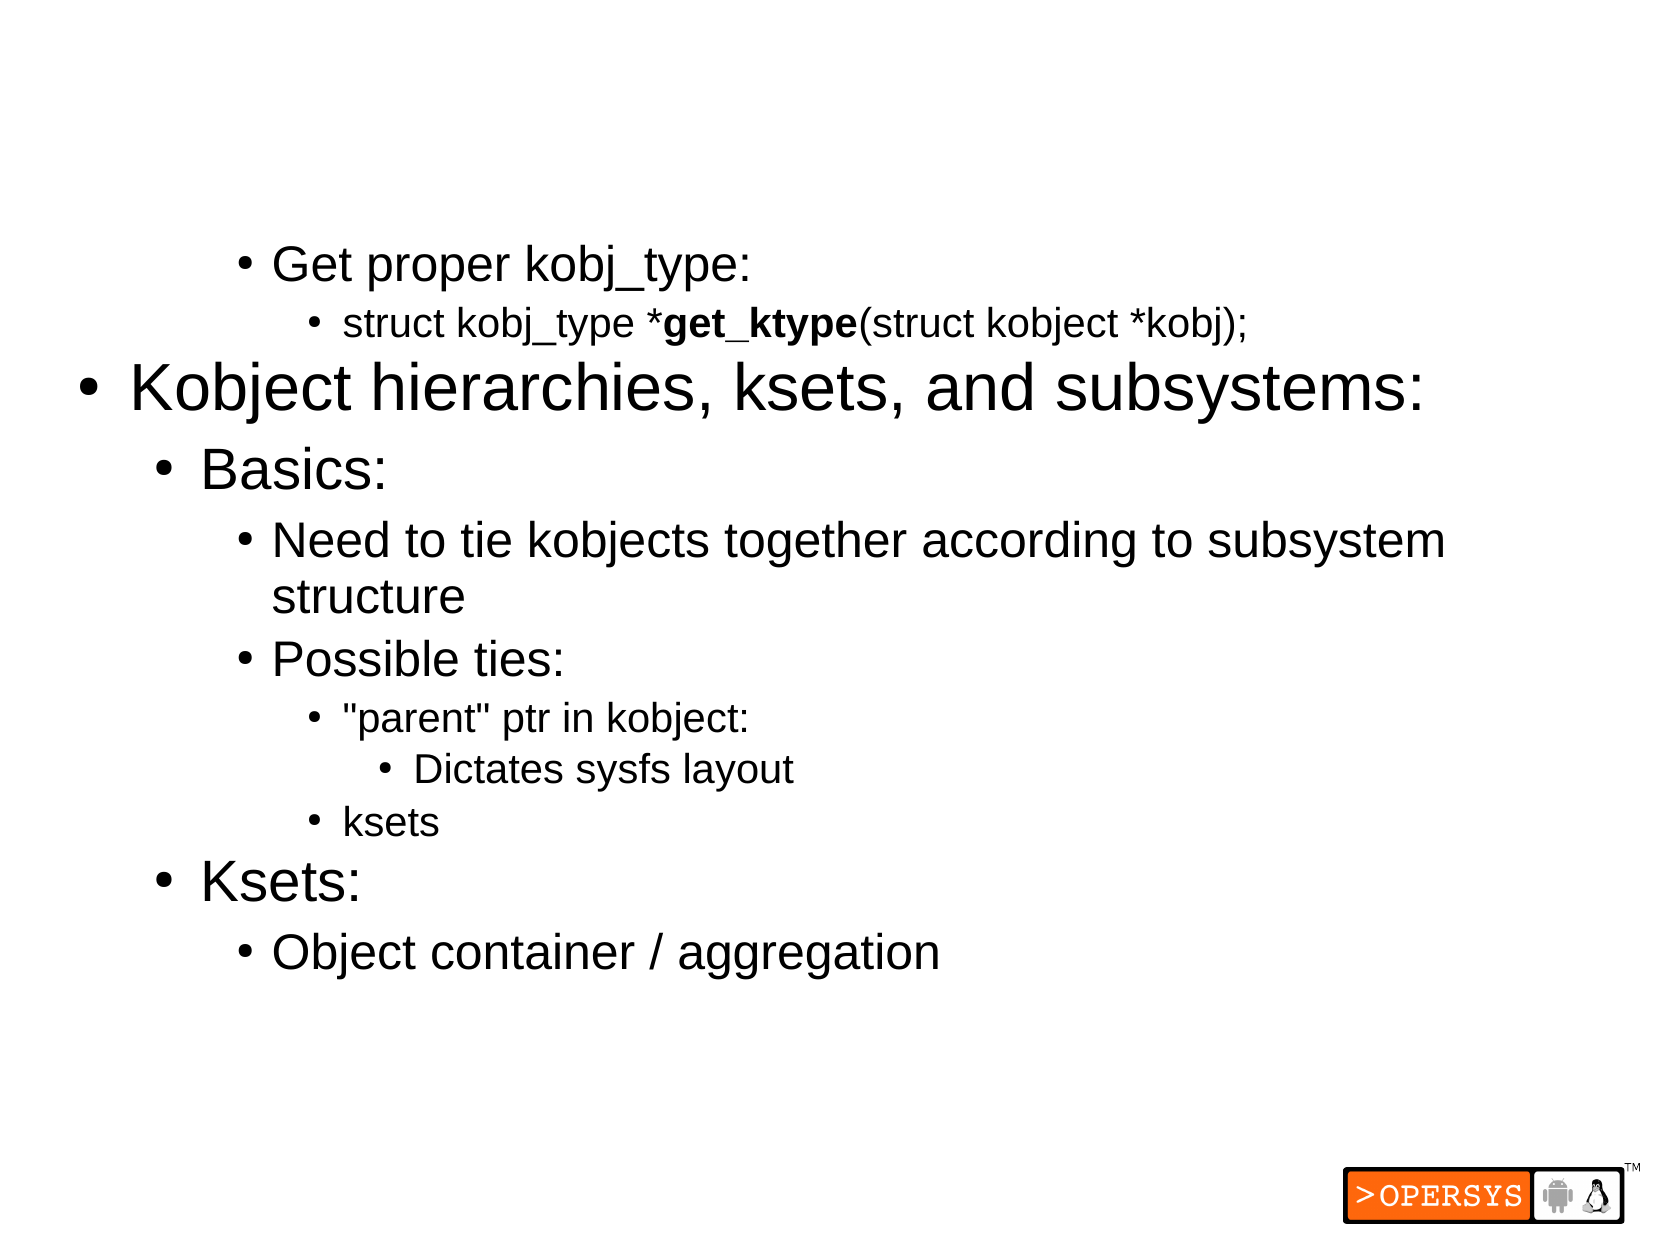

# Get proper kobj_type:
struct kobj_type *get_ktype(struct kobject *kobj);
Kobject hierarchies, ksets, and subsystems:
Basics:
Need to tie kobjects together according to subsystem structure
Possible ties:
"parent" ptr in kobject:
Dictates sysfs layout
ksets
Ksets:
Object container / aggregation